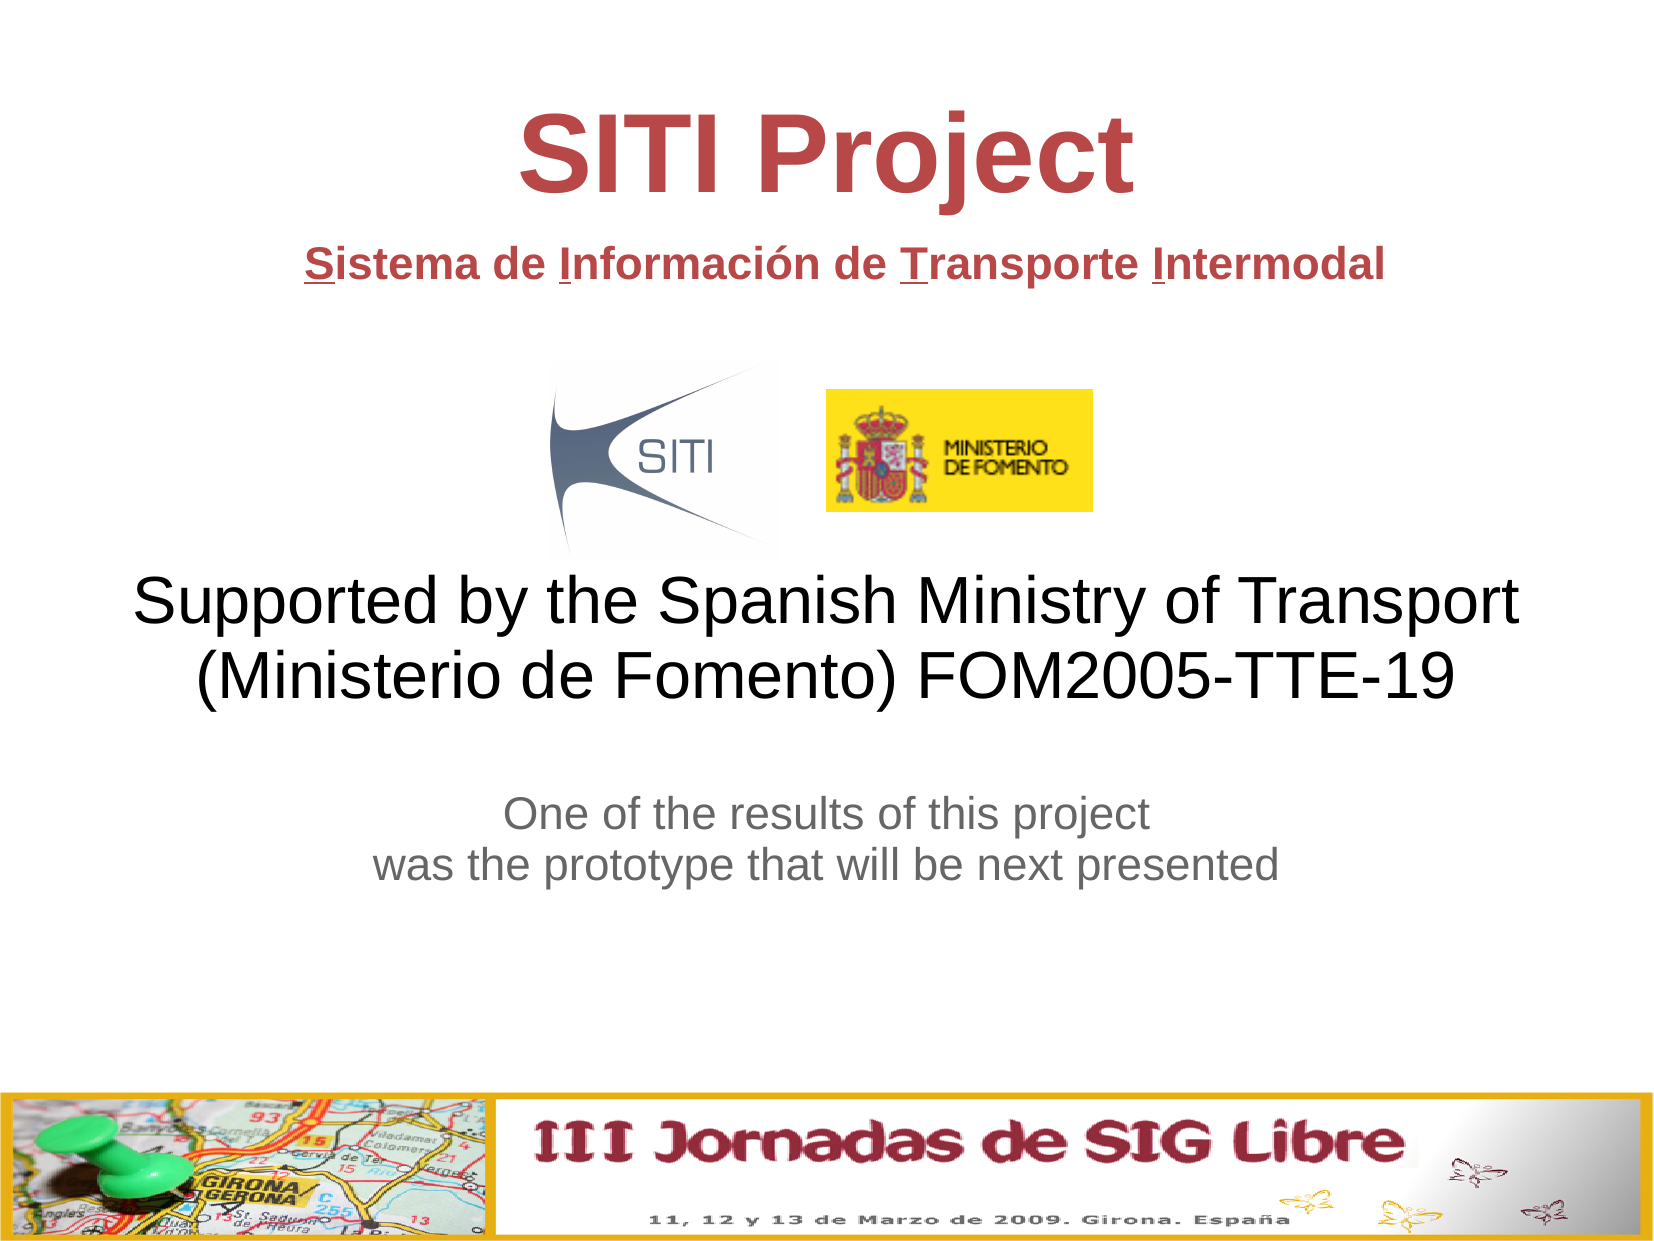

# SITI Project
Sistema de Información de Transporte Intermodal
Supported by the Spanish Ministry of Transport (Ministerio de Fomento) FOM2005-TTE-19
One of the results of this project
was the prototype that will be next presented